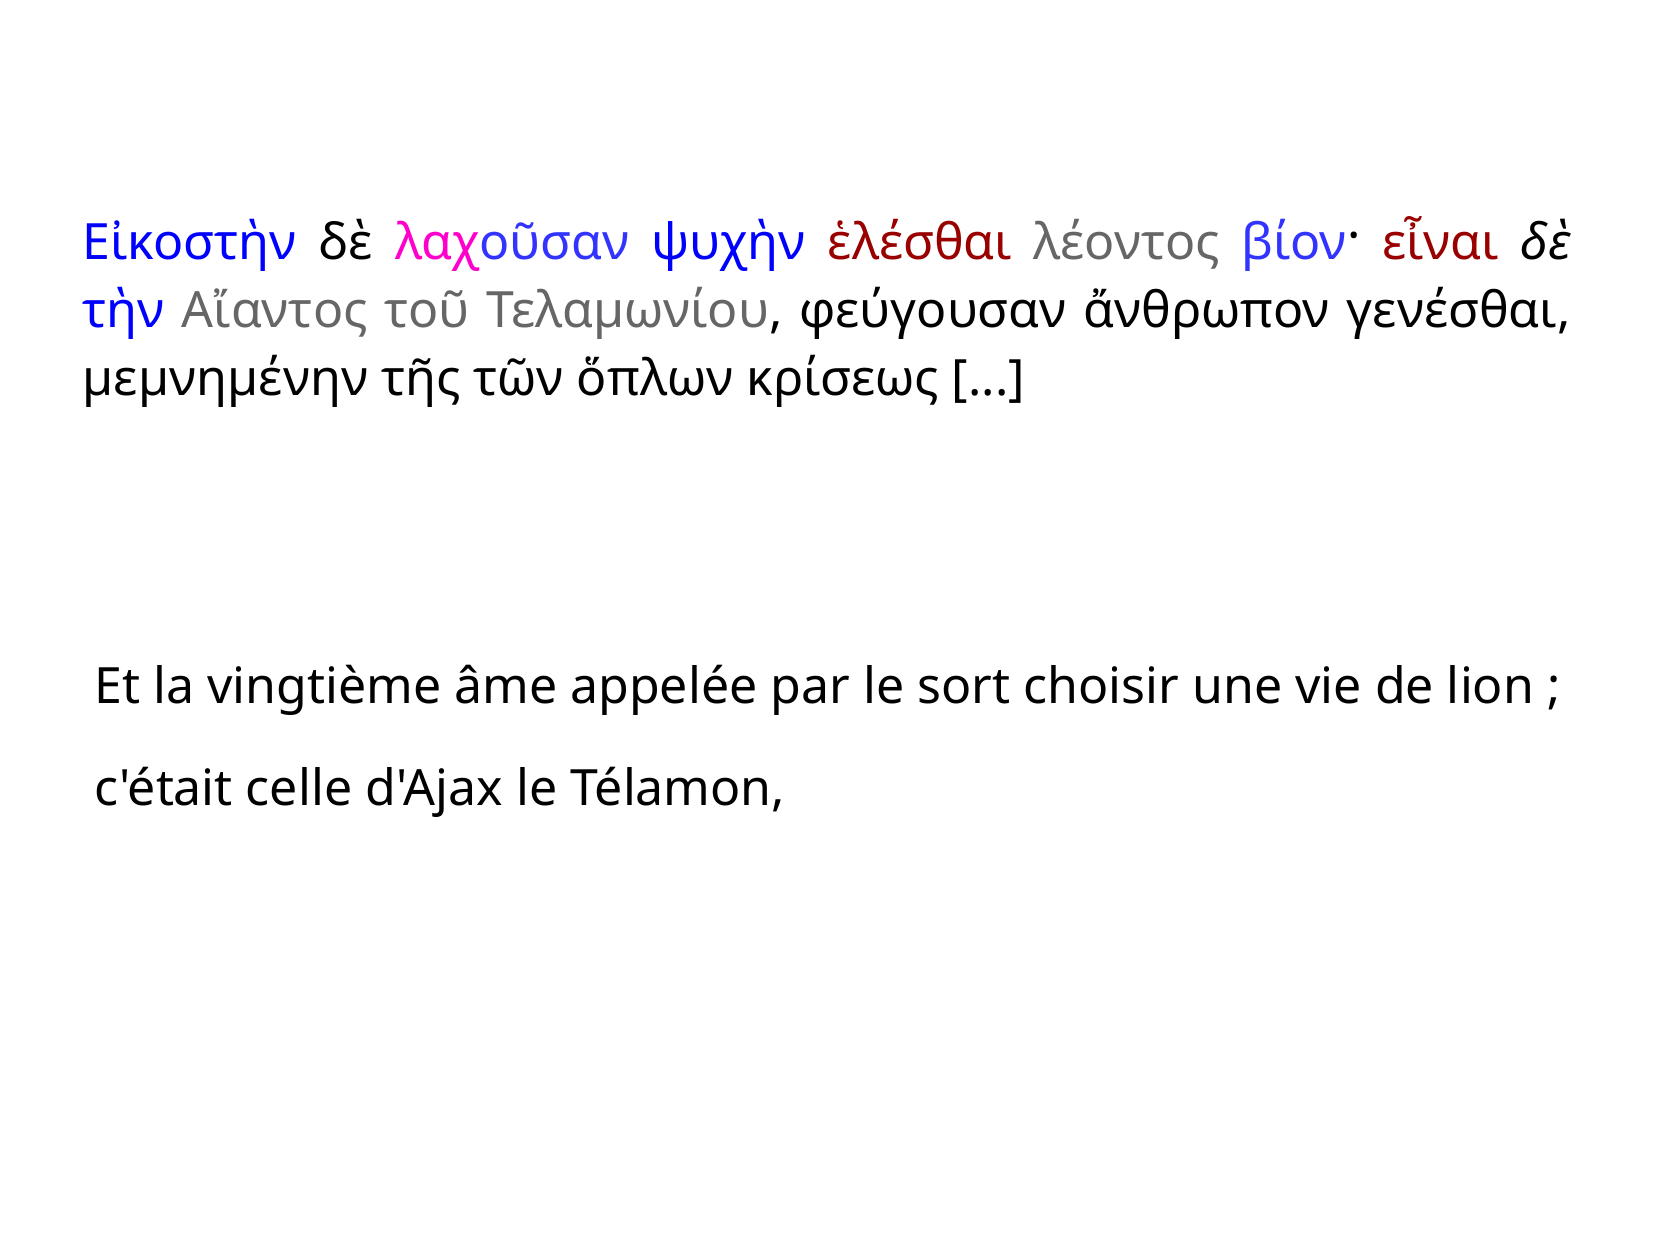

# Εἰκοστὴν δὲ λαχοῦσαν ψυχὴν ἑλέσθαι λέοντος βίον· εἶναι δὲ τὴν Αἴαντος τοῦ Τελαμωνίου, φεύγουσαν ἄνθρωπον γενέσθαι, μεμνημένην τῆς τῶν ὅπλων κρίσεως [...]
Et la vingtième âme appelée par le sort choisir une vie de lion ; c'était celle d'Ajax le Télamon,